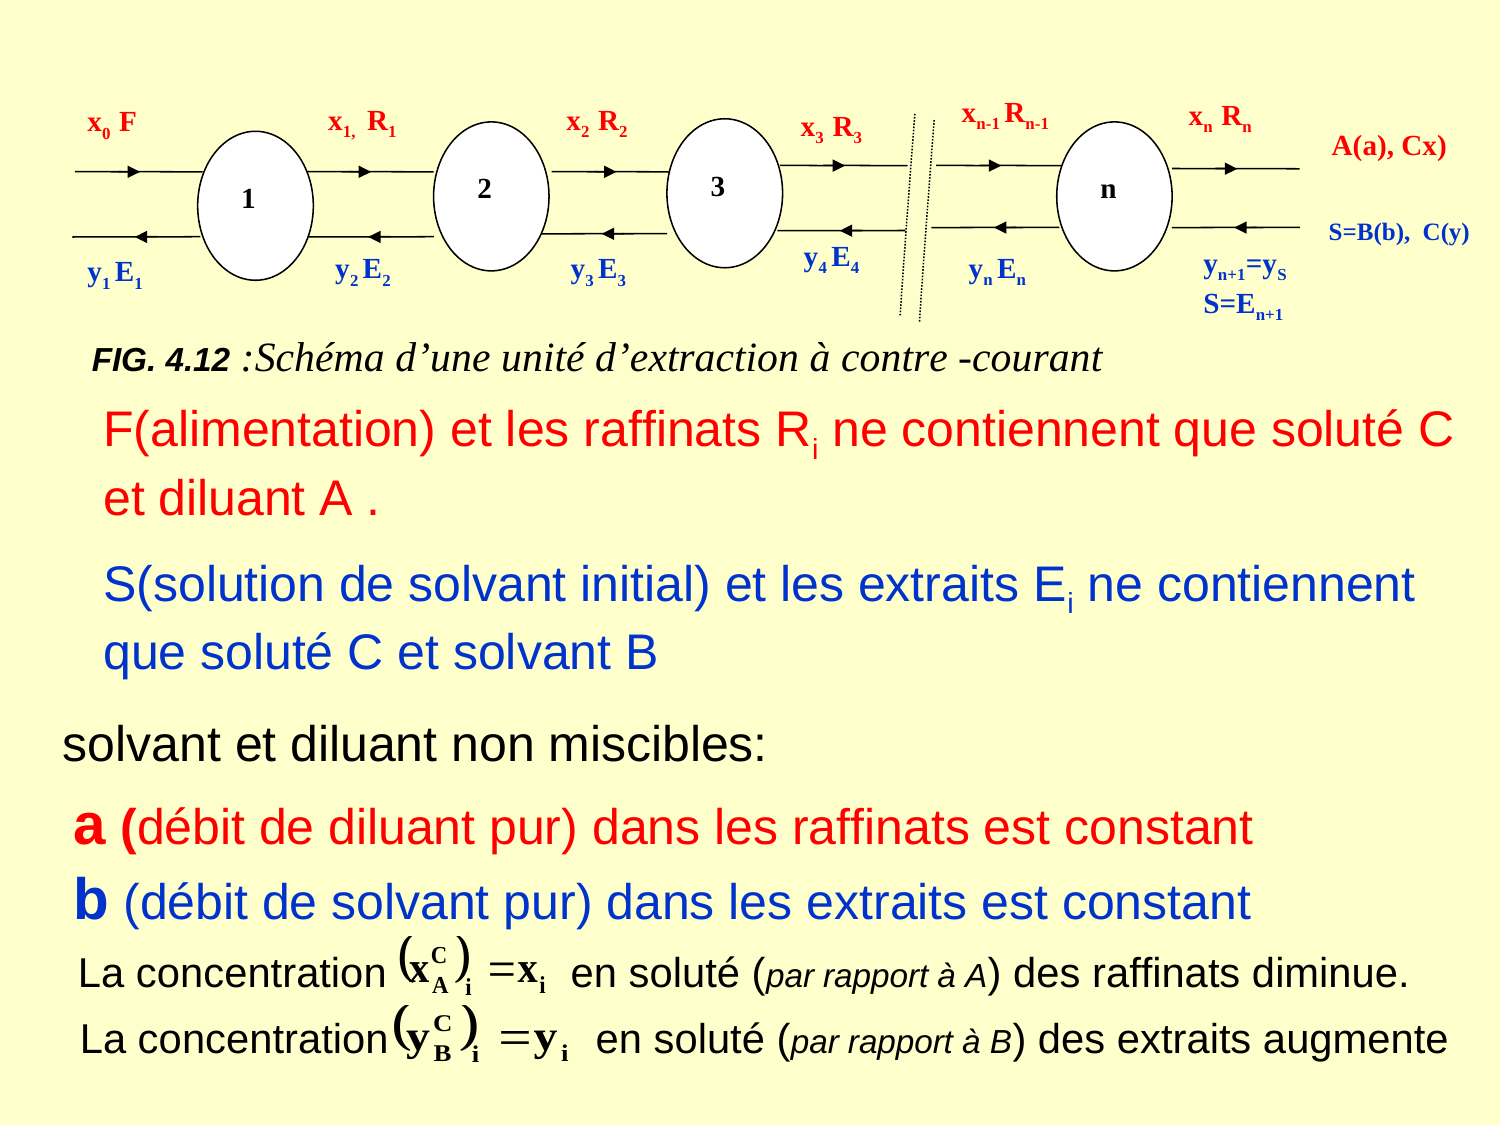

xn-1 Rn-1
yn En
xn Rn
x1, R1
x2 R2
y3 E3
x0 F
x3 R3
y4 E4
3
2
n
1
yn+1=yS
S=En+1
y2 E2
y1 E1
FIG. 4.12 :Schéma d’une unité d’extraction à contre -courant
A(a), Cx)
S=B(b), C(y)
F(alimentation) et les raffinats Ri ne contiennent que soluté C et diluant A .
S(solution de solvant initial) et les extraits Ei ne contiennent que soluté C et solvant B
solvant et diluant non miscibles:
a (débit de diluant pur) dans les raffinats est constant
b (débit de solvant pur) dans les extraits est constant
La concentration en soluté (par rapport à A) des raffinats diminue.
La concentration en soluté (par rapport à B) des extraits augmente